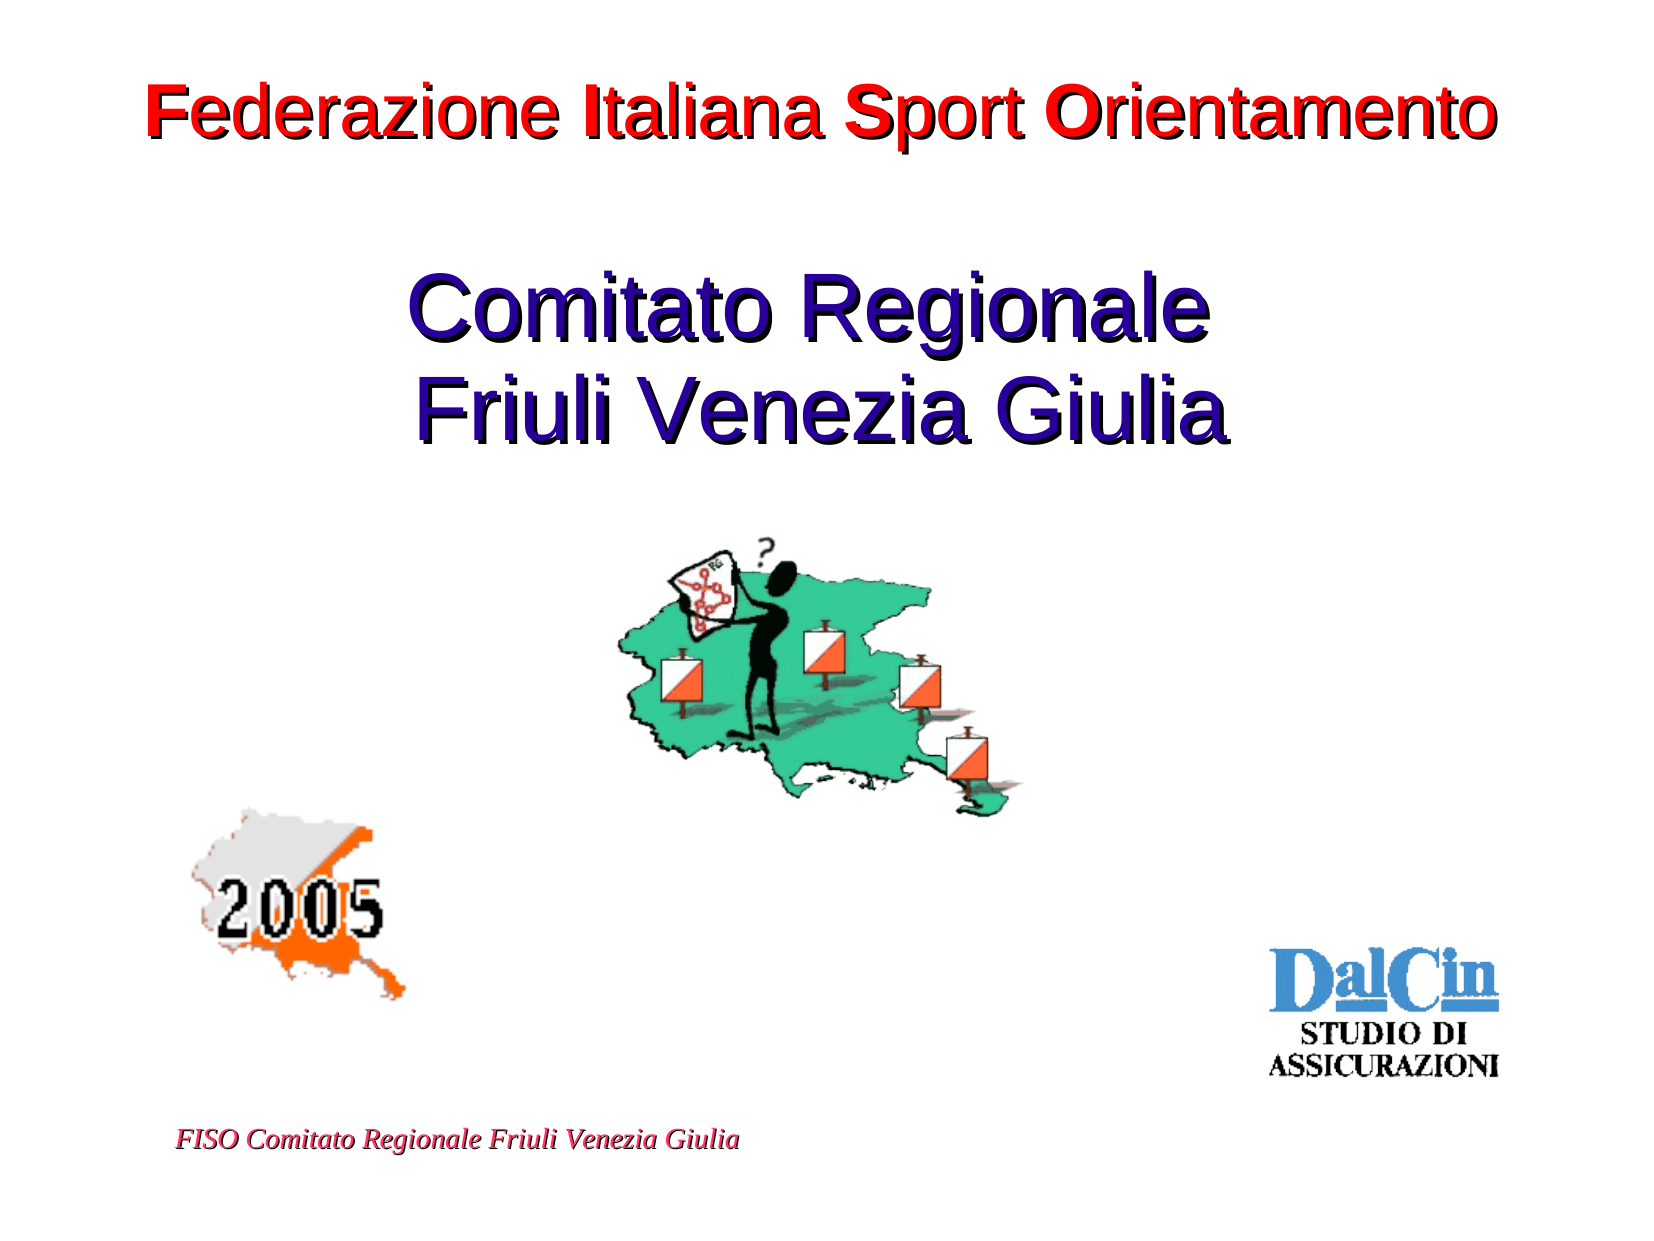

# Federazione Italiana Sport Orientamento Comitato Regionale Friuli Venezia Giulia